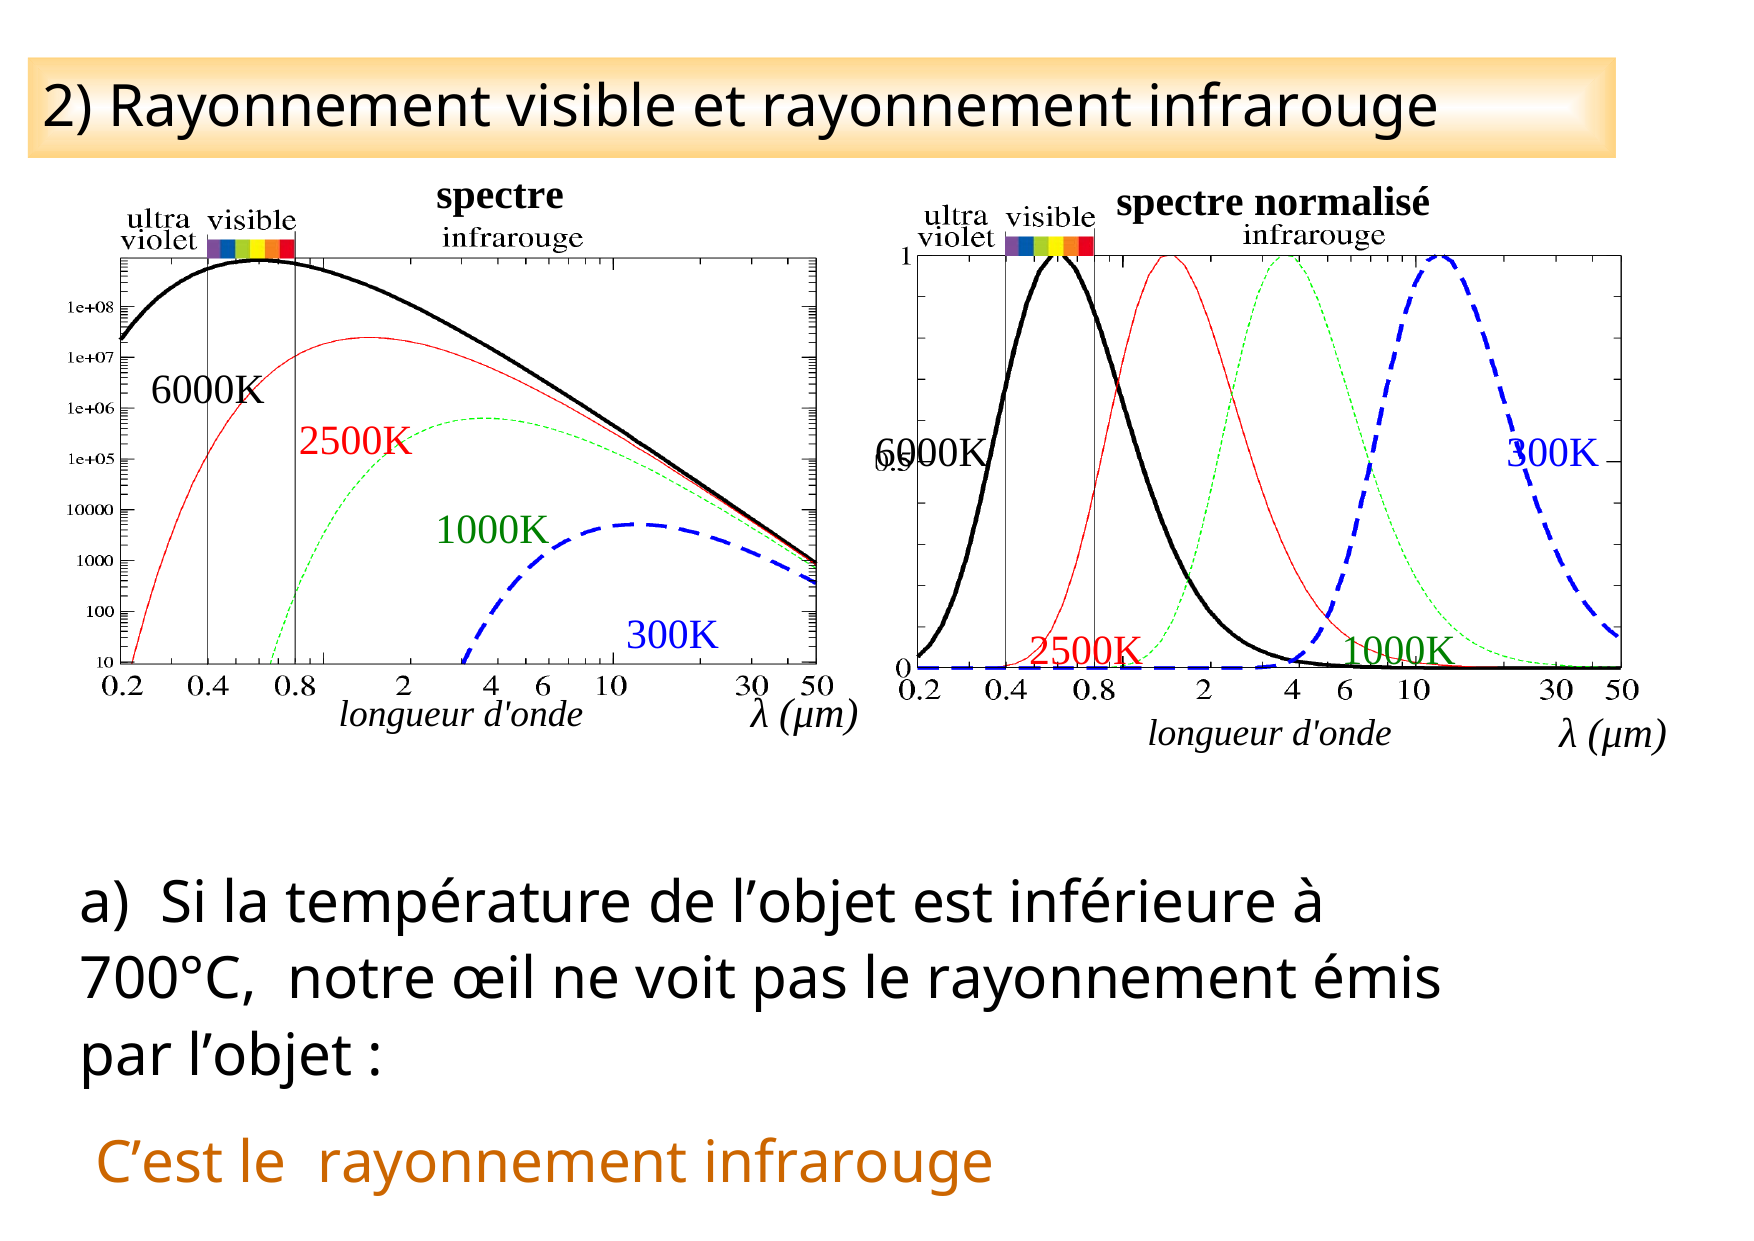

2) Rayonnement visible et rayonnement infrarouge
spectre
6000K
2500K
1000K
300K
λ (μm)
longueur d'onde
spectre normalisé
6000K
300K
2500K
1000K
λ (μm)
longueur d'onde
a) Si la température de l’objet est inférieure à 700°C, notre œil ne voit pas le rayonnement émis par l’objet :
 C’est le rayonnement infrarouge